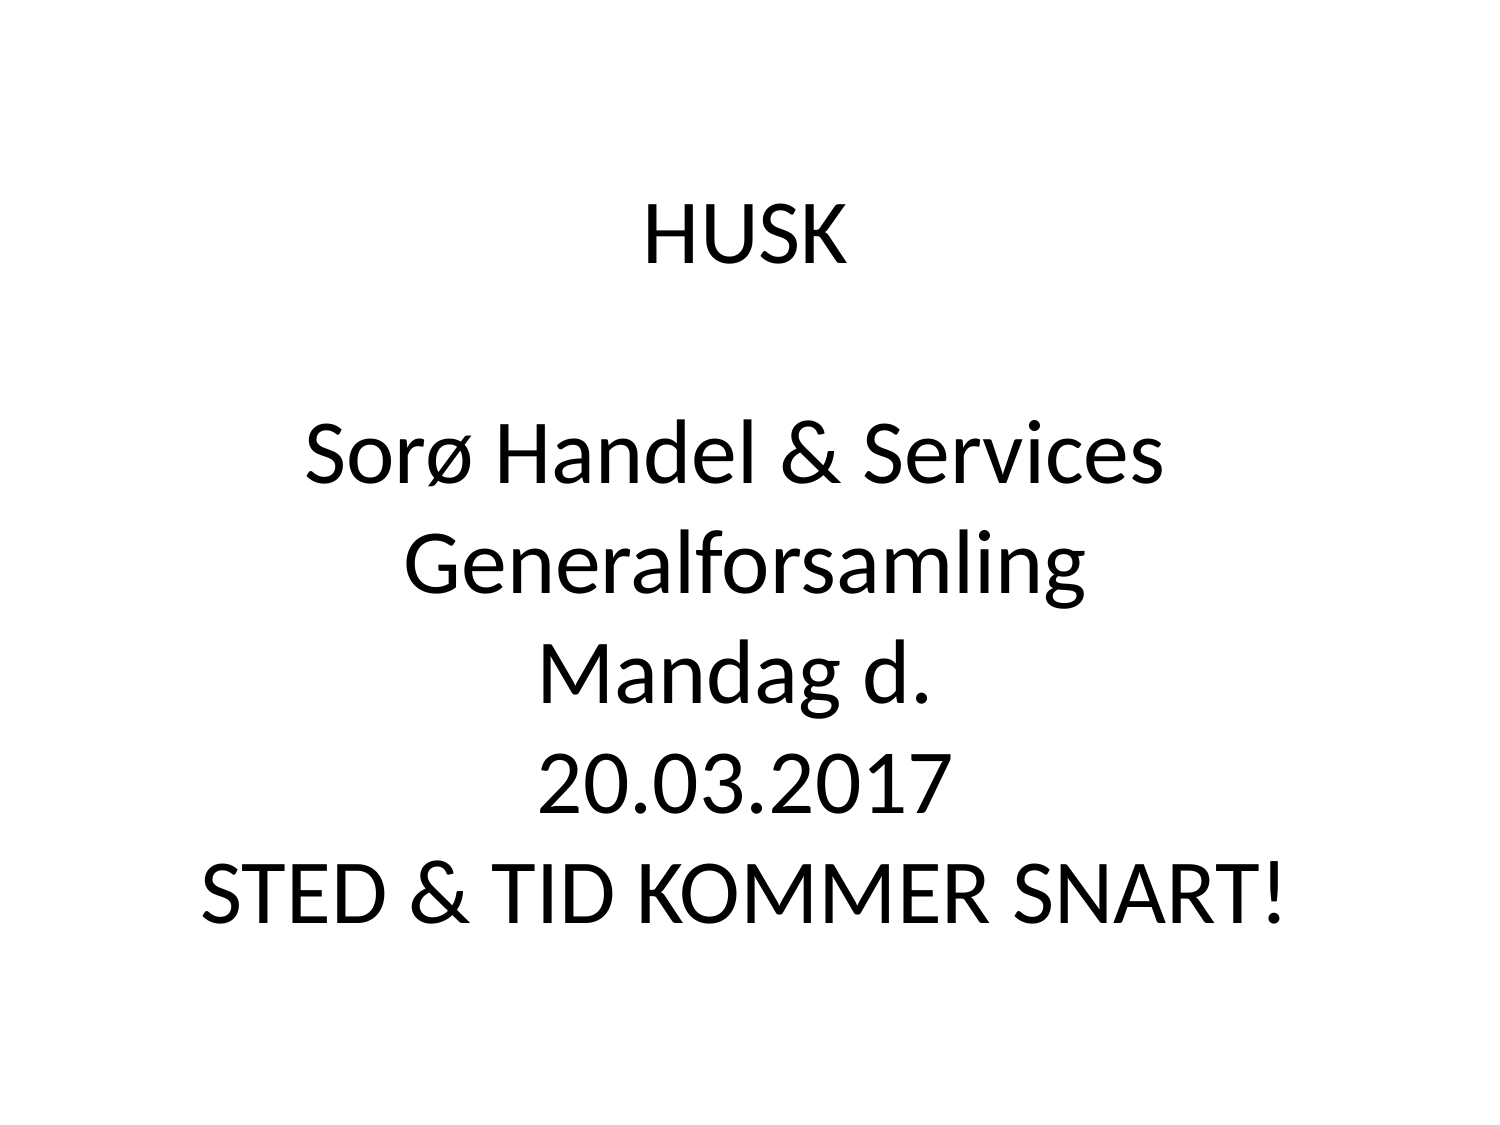

# HUSK Sorø Handel & Services Generalforsamling Mandag d. 20.03.2017 STED & TID KOMMER SNART!